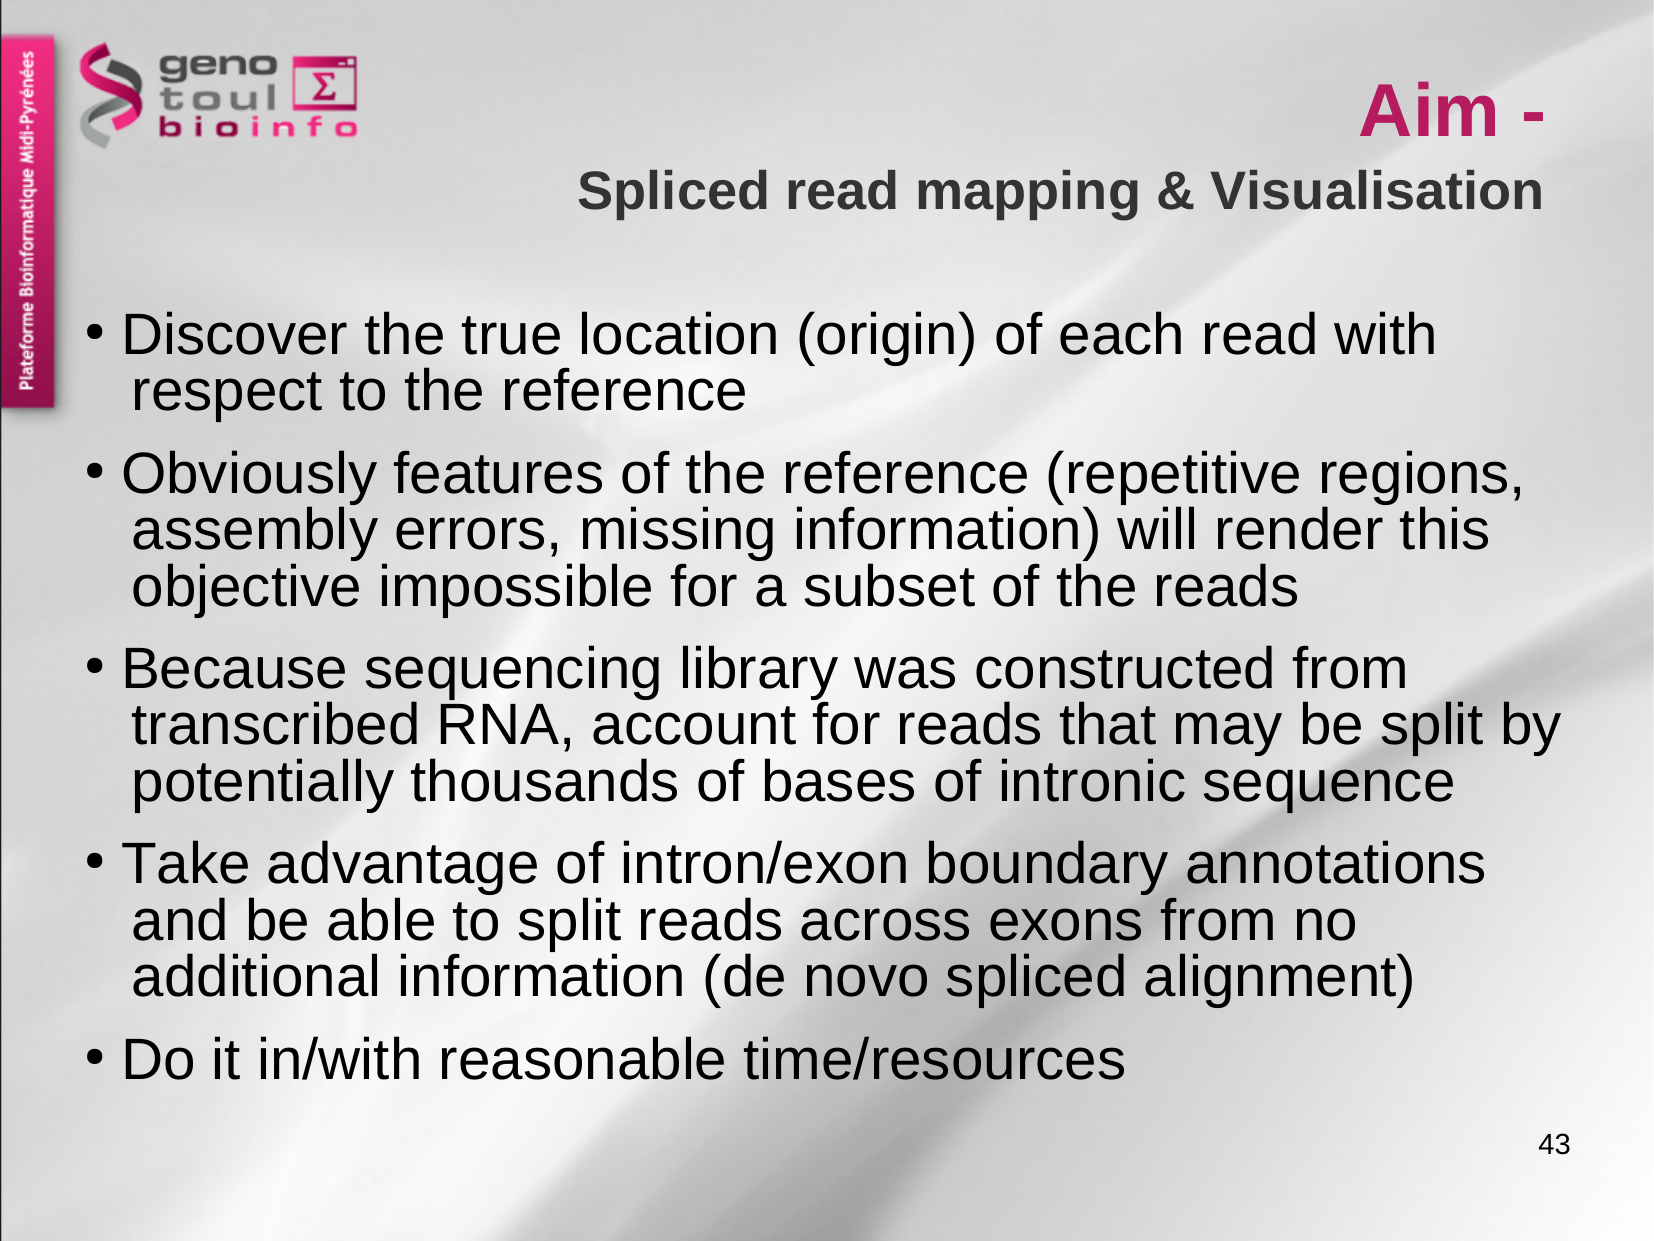

# Aim - Spliced read mapping & Visualisation
 Discover the true location (origin) of each read with respect to the reference
 Obviously features of the reference (repetitive regions, assembly errors, missing information) will render this objective impossible for a subset of the reads
 Because sequencing library was constructed from transcribed RNA, account for reads that may be split by potentially thousands of bases of intronic sequence
 Take advantage of intron/exon boundary annotations and be able to split reads across exons from no additional information (de novo spliced alignment)
 Do it in/with reasonable time/resources